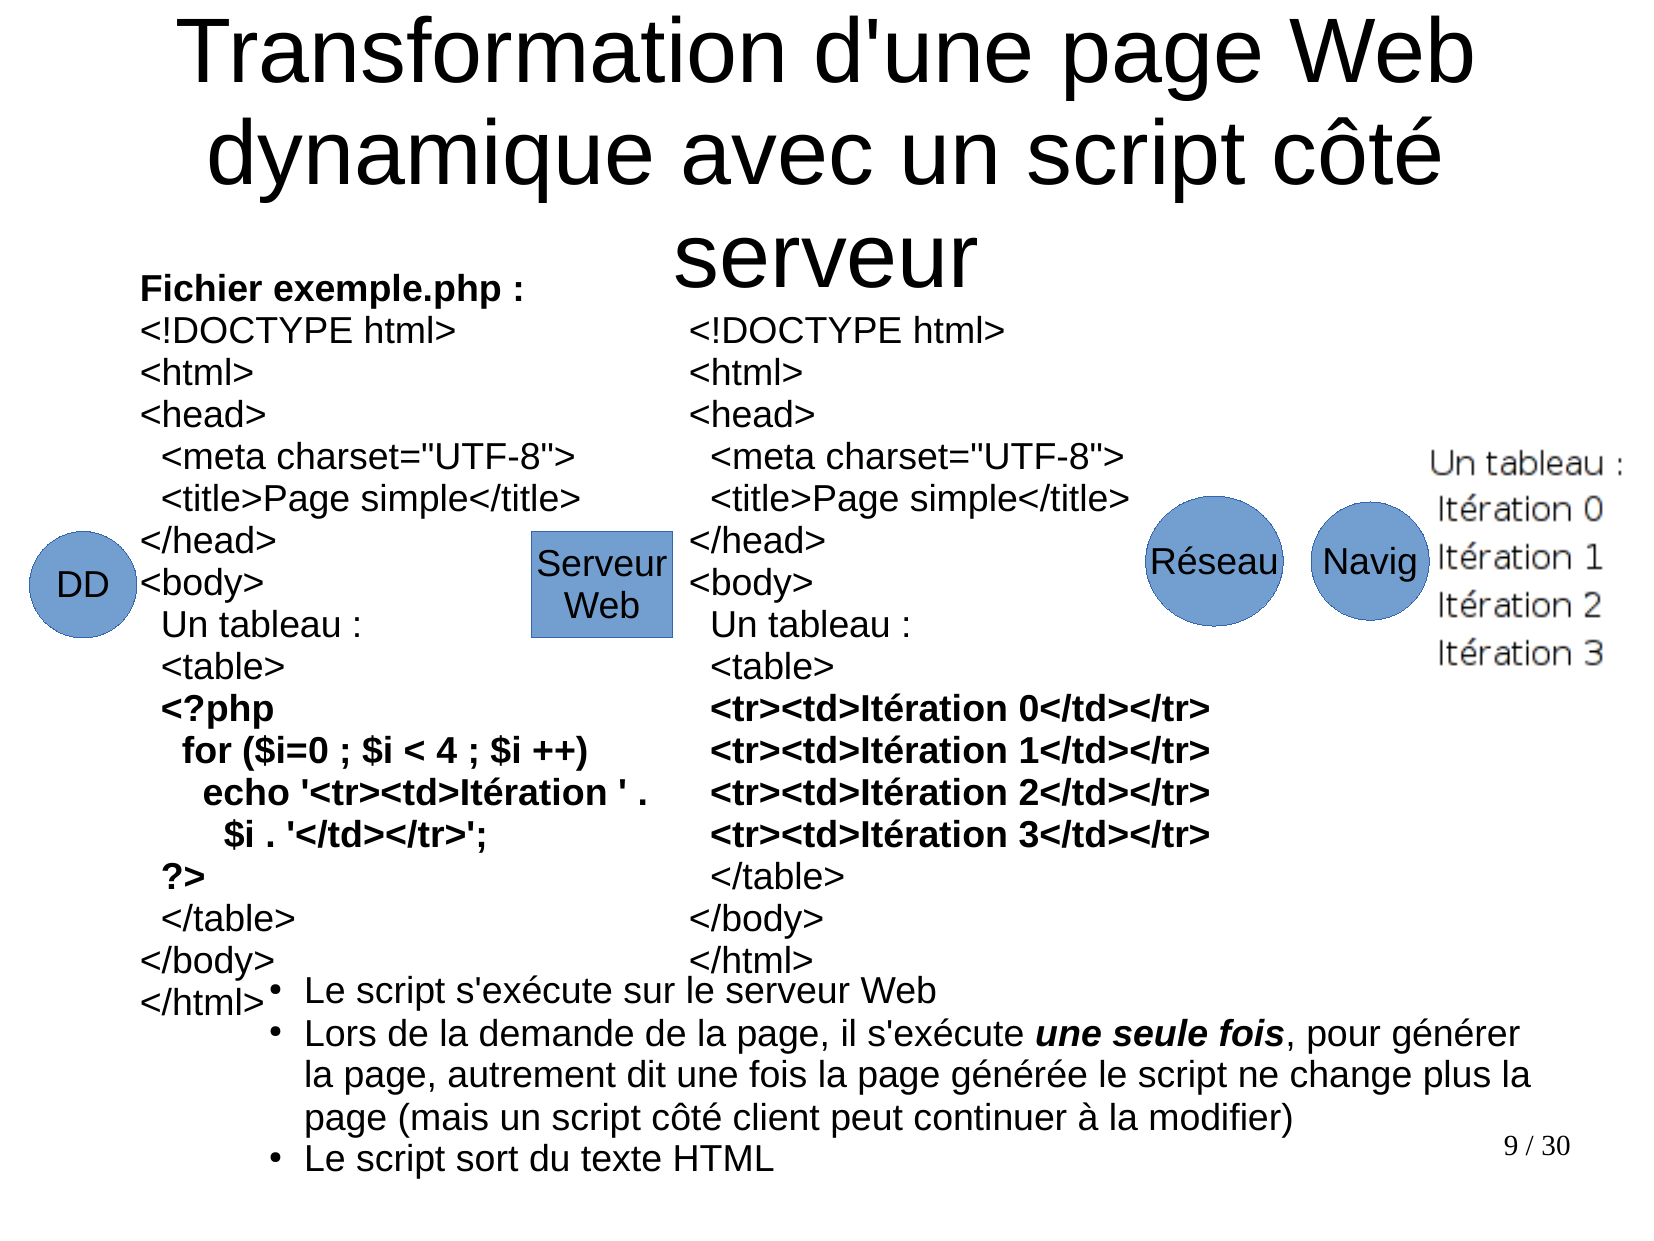

# Transformation d'une page Web dynamique avec un script côté serveur
Fichier exemple.php :
<!DOCTYPE html>
<html>
<head>
 <meta charset="UTF-8">
 <title>Page simple</title>
</head>
<body>
 Un tableau :
 <table>
 <?php
 for ($i=0 ; $i < 4 ; $i ++)
    echo '<tr><td>Itération ' .
 $i . '</td></tr>';
 ?>
 </table>
</body>
</html>
<!DOCTYPE html>
<html>
<head>
 <meta charset="UTF-8">
 <title>Page simple</title>
</head>
<body>
 Un tableau :
 <table>
 <tr><td>Itération 0</td></tr>
 <tr><td>Itération 1</td></tr>
 <tr><td>Itération 2</td></tr>
 <tr><td>Itération 3</td></tr>
 </table>
</body>
</html>
Réseau
Navig
DD
Serveur
Web
Le script s'exécute sur le serveur Web
Lors de la demande de la page, il s'exécute une seule fois, pour générer la page, autrement dit une fois la page générée le script ne change plus la page (mais un script côté client peut continuer à la modifier)
Le script sort du texte HTML
9